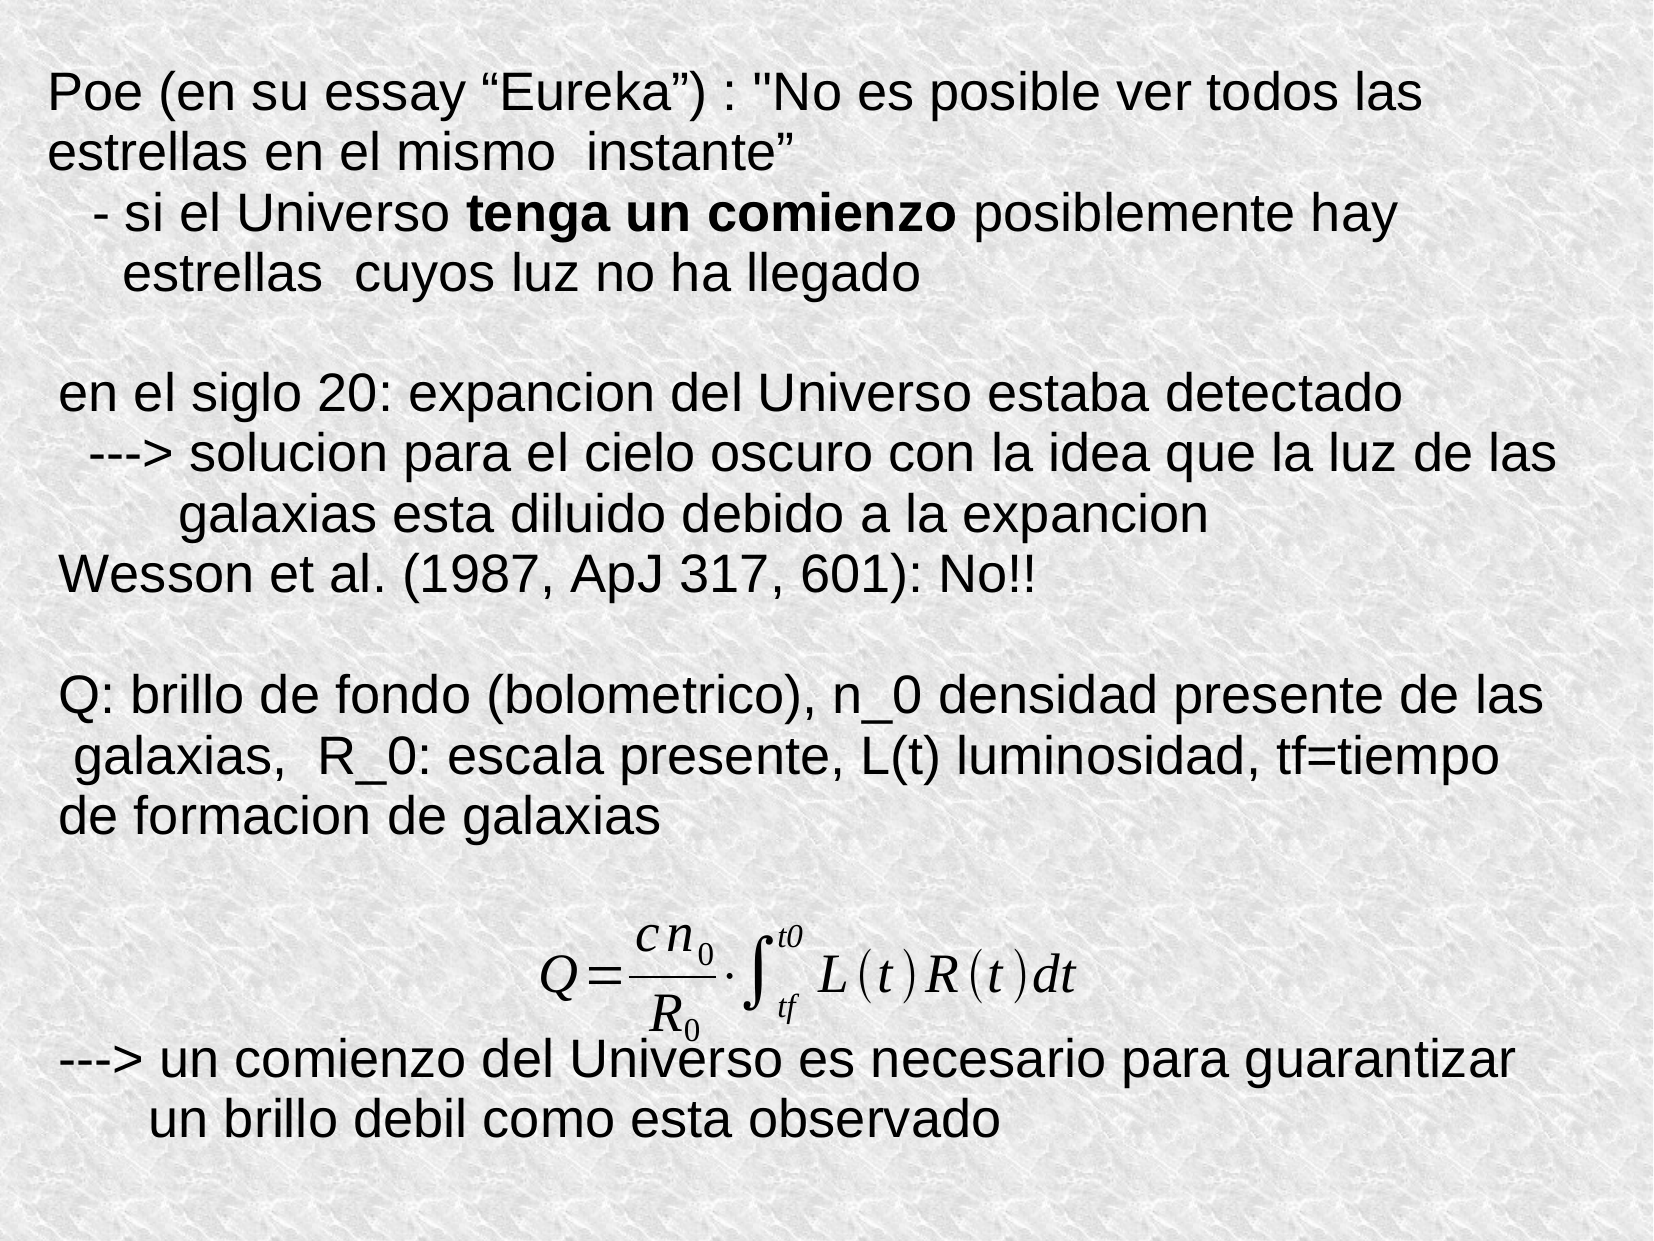

Poe (en su essay “Eureka”) : ''No es posible ver todos las estrellas en el mismo instante”
 - si el Universo tenga un comienzo posiblemente hay
 estrellas cuyos luz no ha llegado
en el siglo 20: expancion del Universo estaba detectado
 ---> solucion para el cielo oscuro con la idea que la luz de las
 galaxias esta diluido debido a la expancion
Wesson et al. (1987, ApJ 317, 601): No!!
Q: brillo de fondo (bolometrico), n_0 densidad presente de las
 galaxias, R_0: escala presente, L(t) luminosidad, tf=tiempo
de formacion de galaxias
---> un comienzo del Universo es necesario para guarantizar
 un brillo debil como esta observado